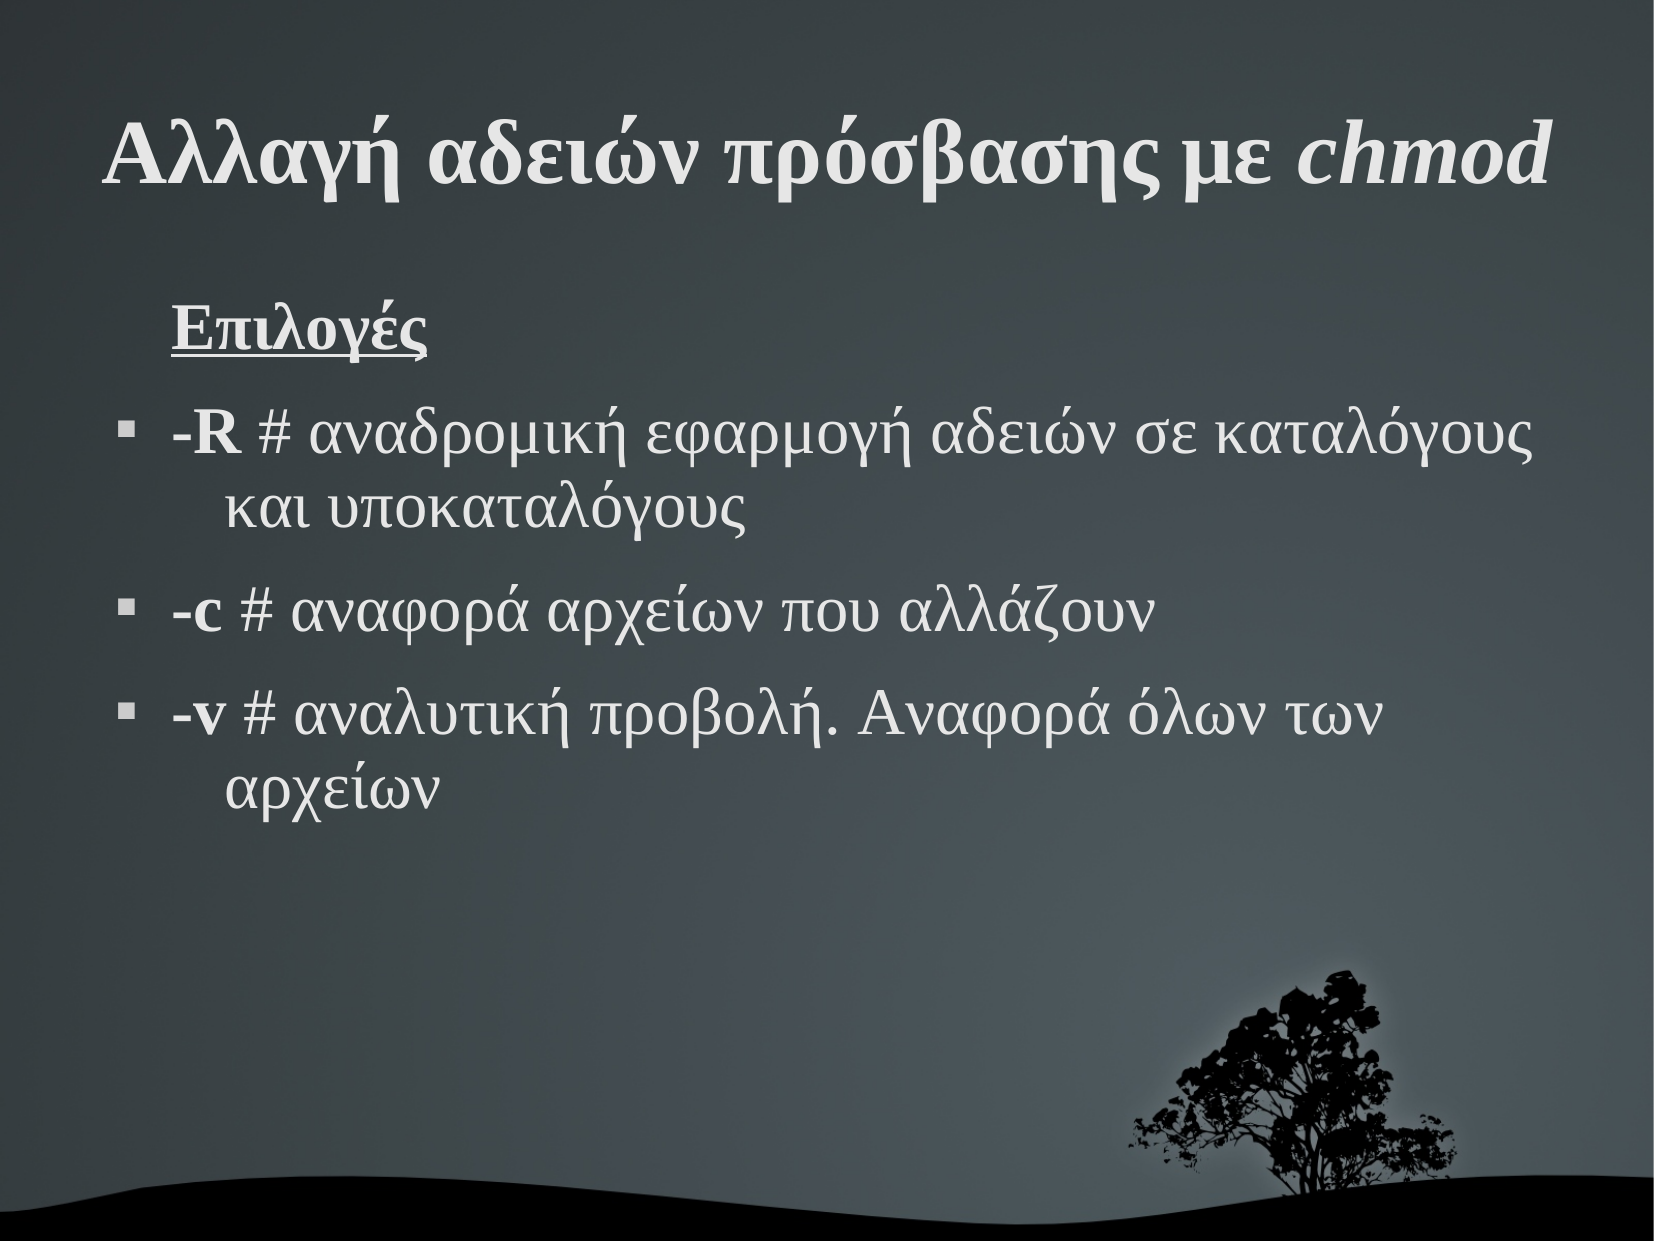

Αλλαγή αδειών πρόσβασης με chmod
# Επιλογές
-R # αναδρομική εφαρμογή αδειών σε καταλόγους και υποκαταλόγους
-c # αναφορά αρχείων που αλλάζουν
-v # αναλυτική προβολή. Αναφορά όλων των αρχείων